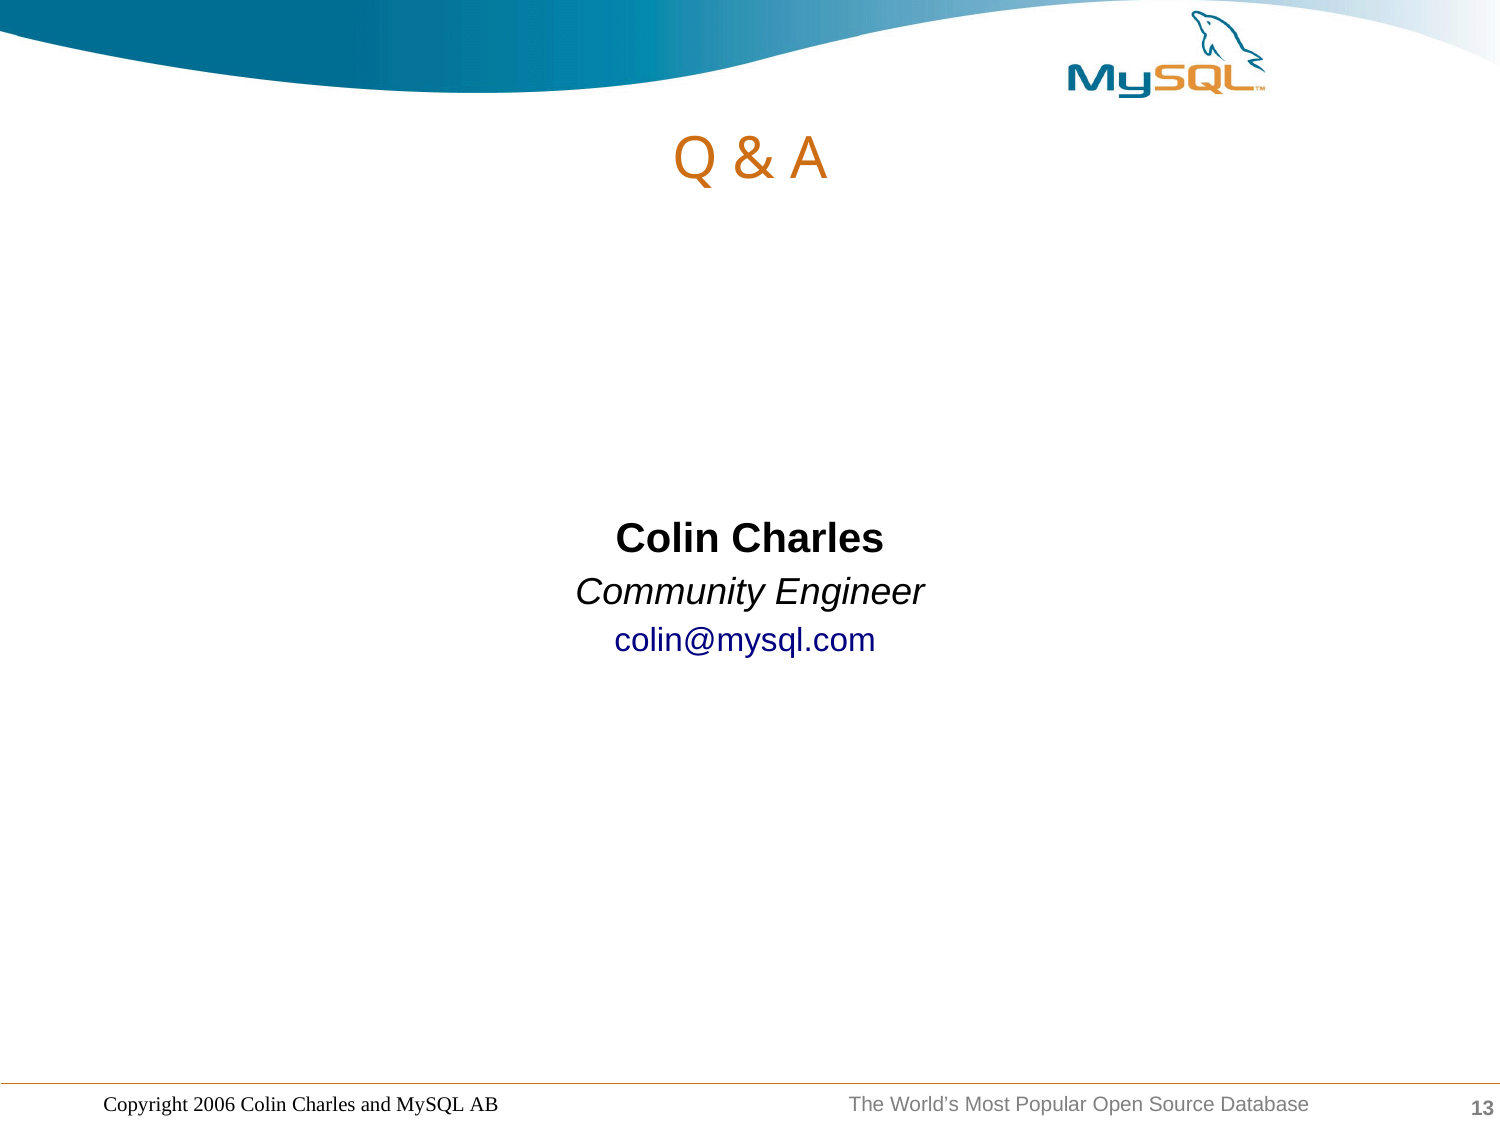

# Q & A
Colin Charles
Community Engineer
colin@mysql.com